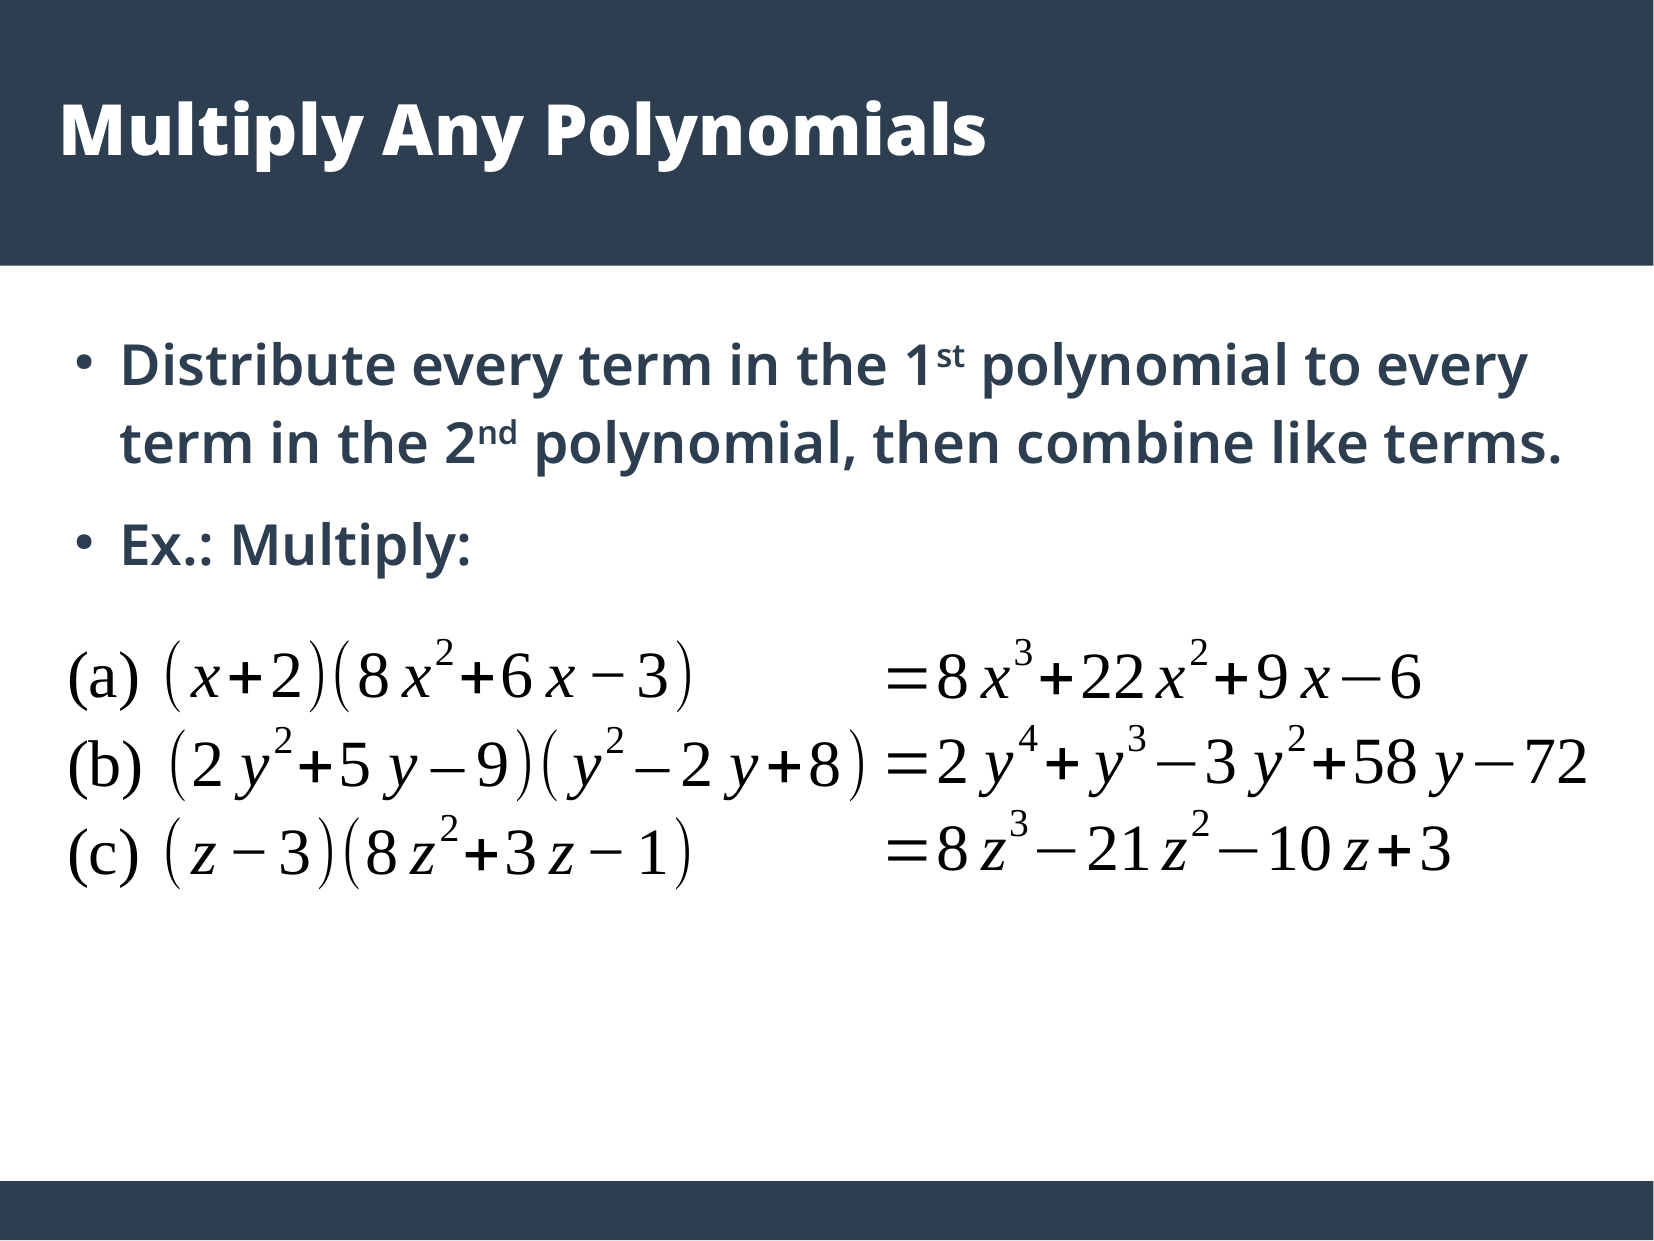

# Multiply Any Polynomials
Distribute every term in the 1st polynomial to every term in the 2nd polynomial, then combine like terms.
Ex.: Multiply: